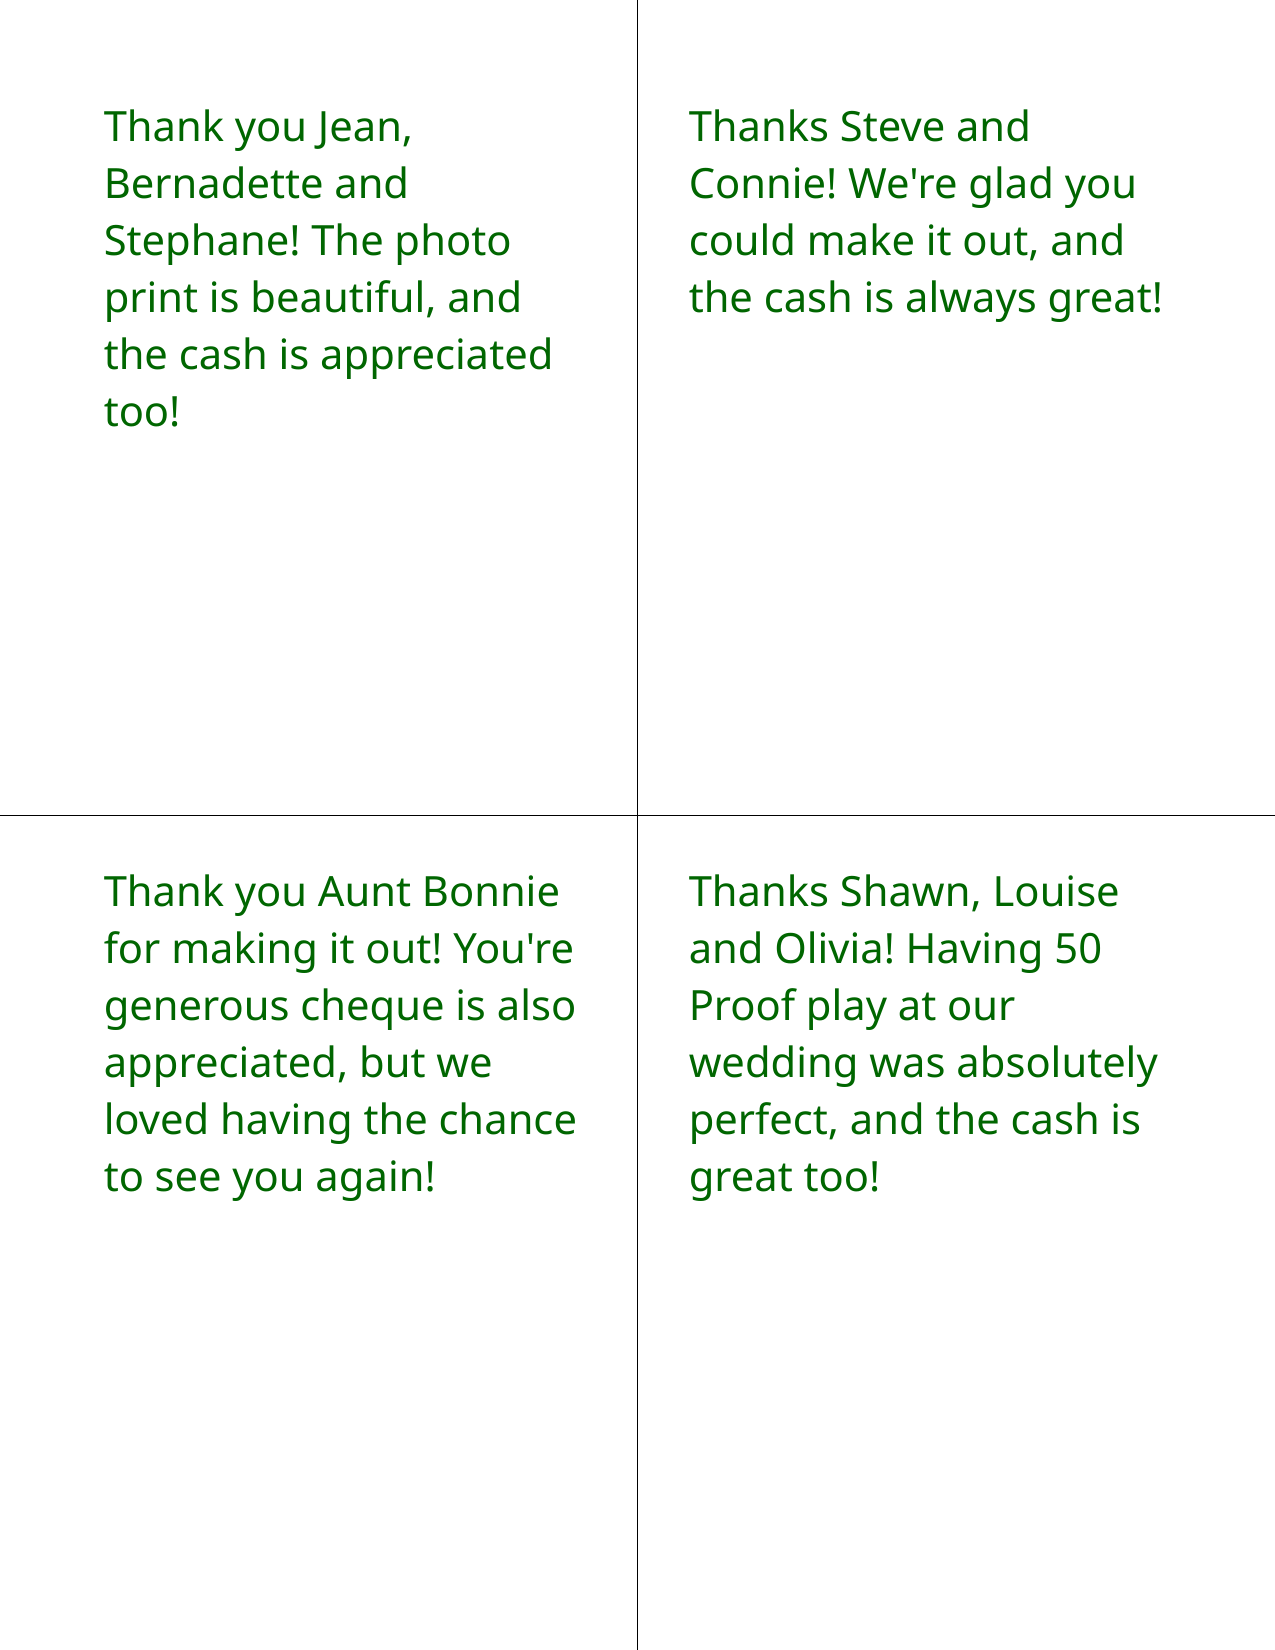

Thank you Jean, Bernadette and Stephane! The photo print is beautiful, and the cash is appreciated too!
Thanks Steve and Connie! We're glad you could make it out, and the cash is always great!
Thank you Aunt Bonnie for making it out! You're generous cheque is also appreciated, but we loved having the chance to see you again!
Thanks Shawn, Louise and Olivia! Having 50 Proof play at our wedding was absolutely perfect, and the cash is great too!